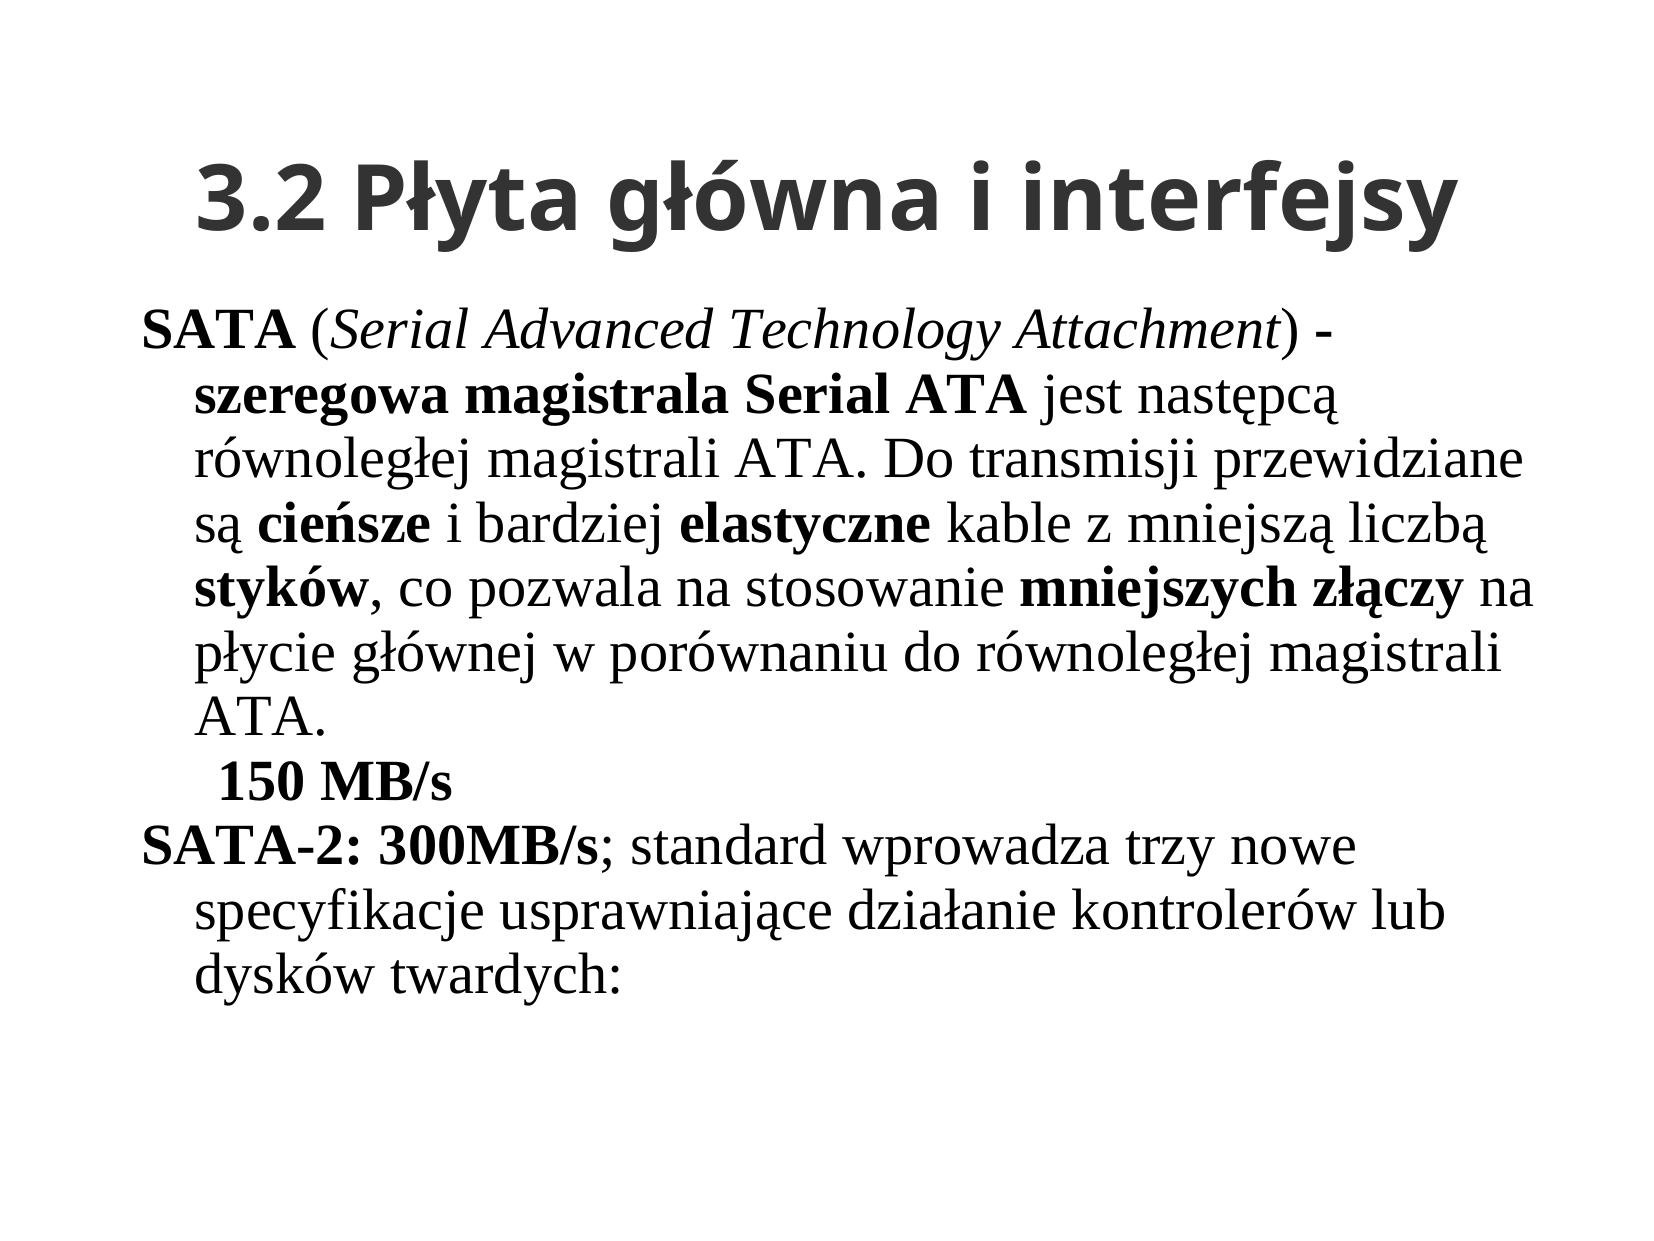

# 3.2 Płyta główna i interfejsy
SATA (Serial Advanced Technology Attachment) - szeregowa magistrala Serial ATA jest następcą równoległej magistrali ATA. Do transmisji przewidziane są cieńsze i bardziej elastyczne kable z mniejszą liczbą styków, co pozwala na stosowanie mniejszych złączy na płycie głównej w porównaniu do równoległej magistrali ATA.
150 MB/s
SATA-2: 300MB/s; standard wprowadza trzy nowe specyfikacje usprawniające działanie kontrolerów lub dysków twardych: